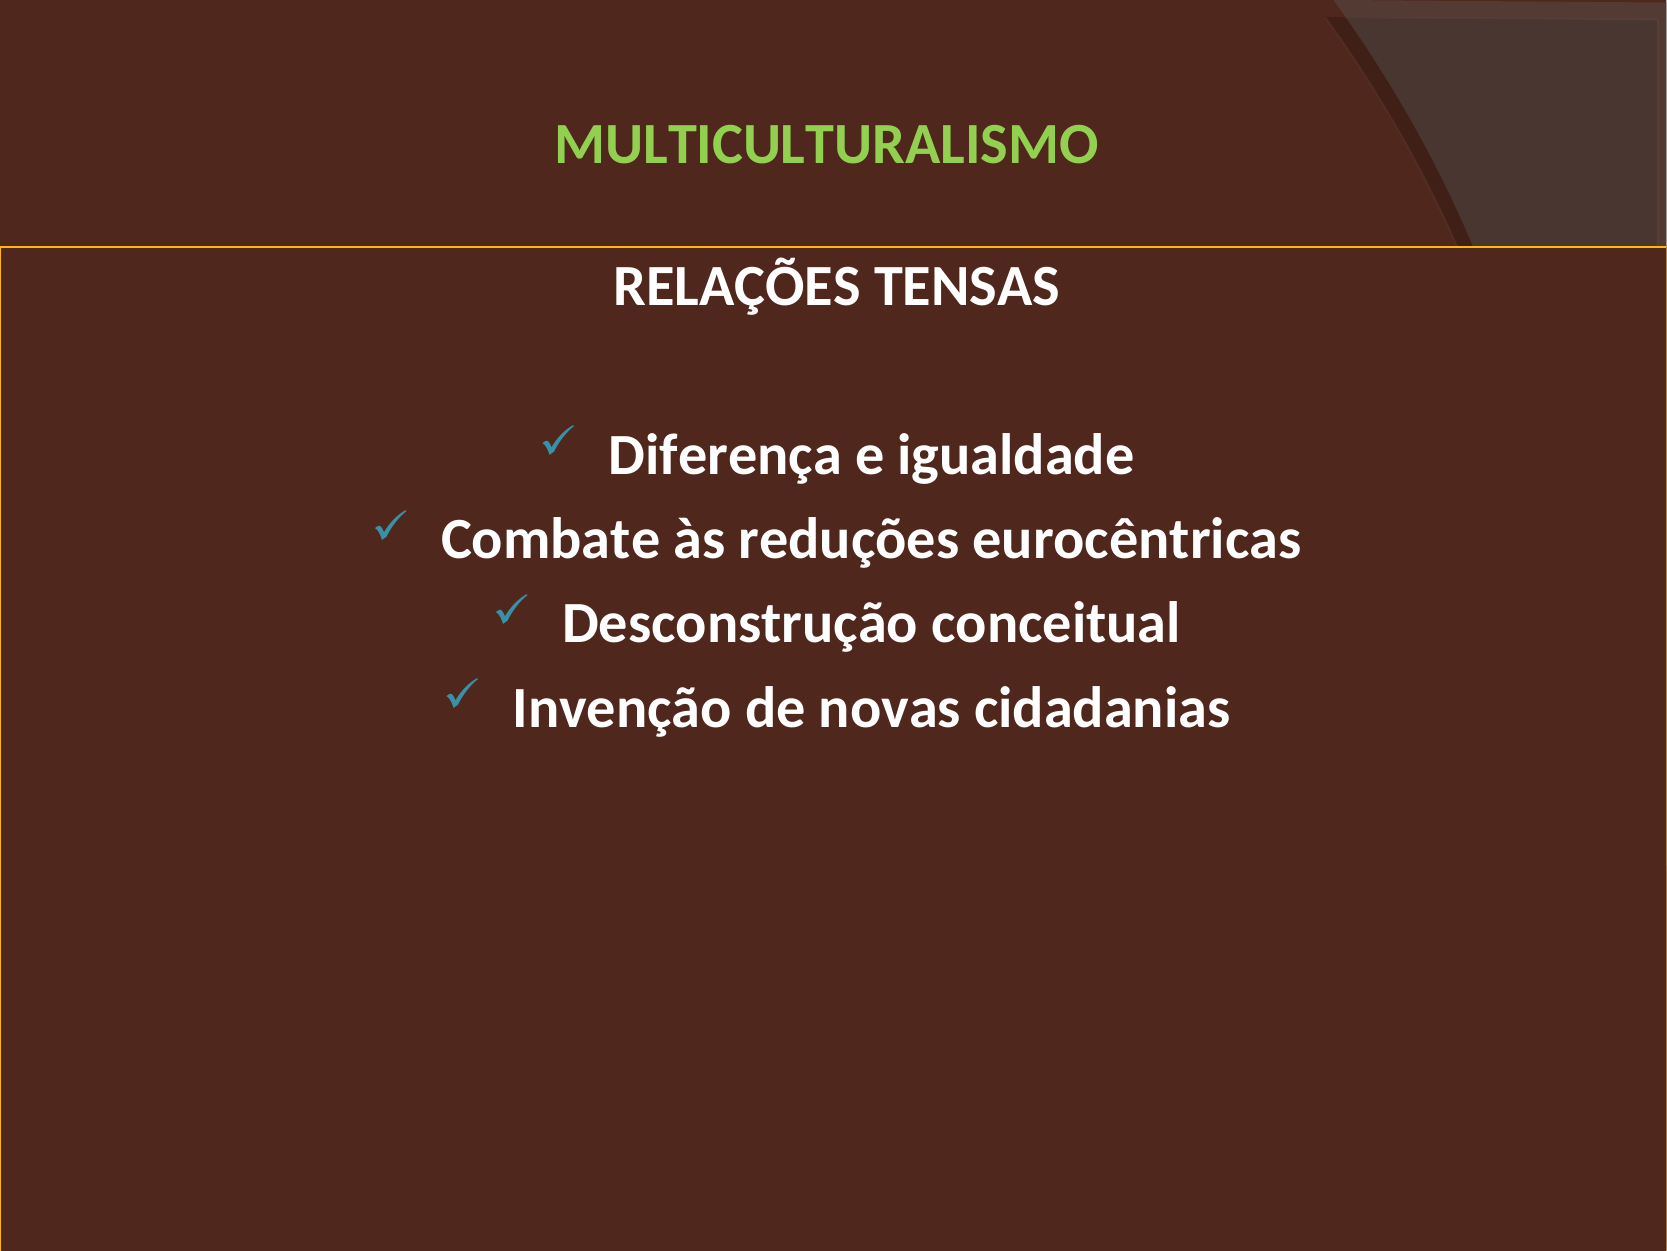

MULTICULTURALISMO
# RELAÇÕES TENSAS
Diferença e igualdade
Combate às reduções eurocêntricas
Desconstrução conceitual
Invenção de novas cidadanias